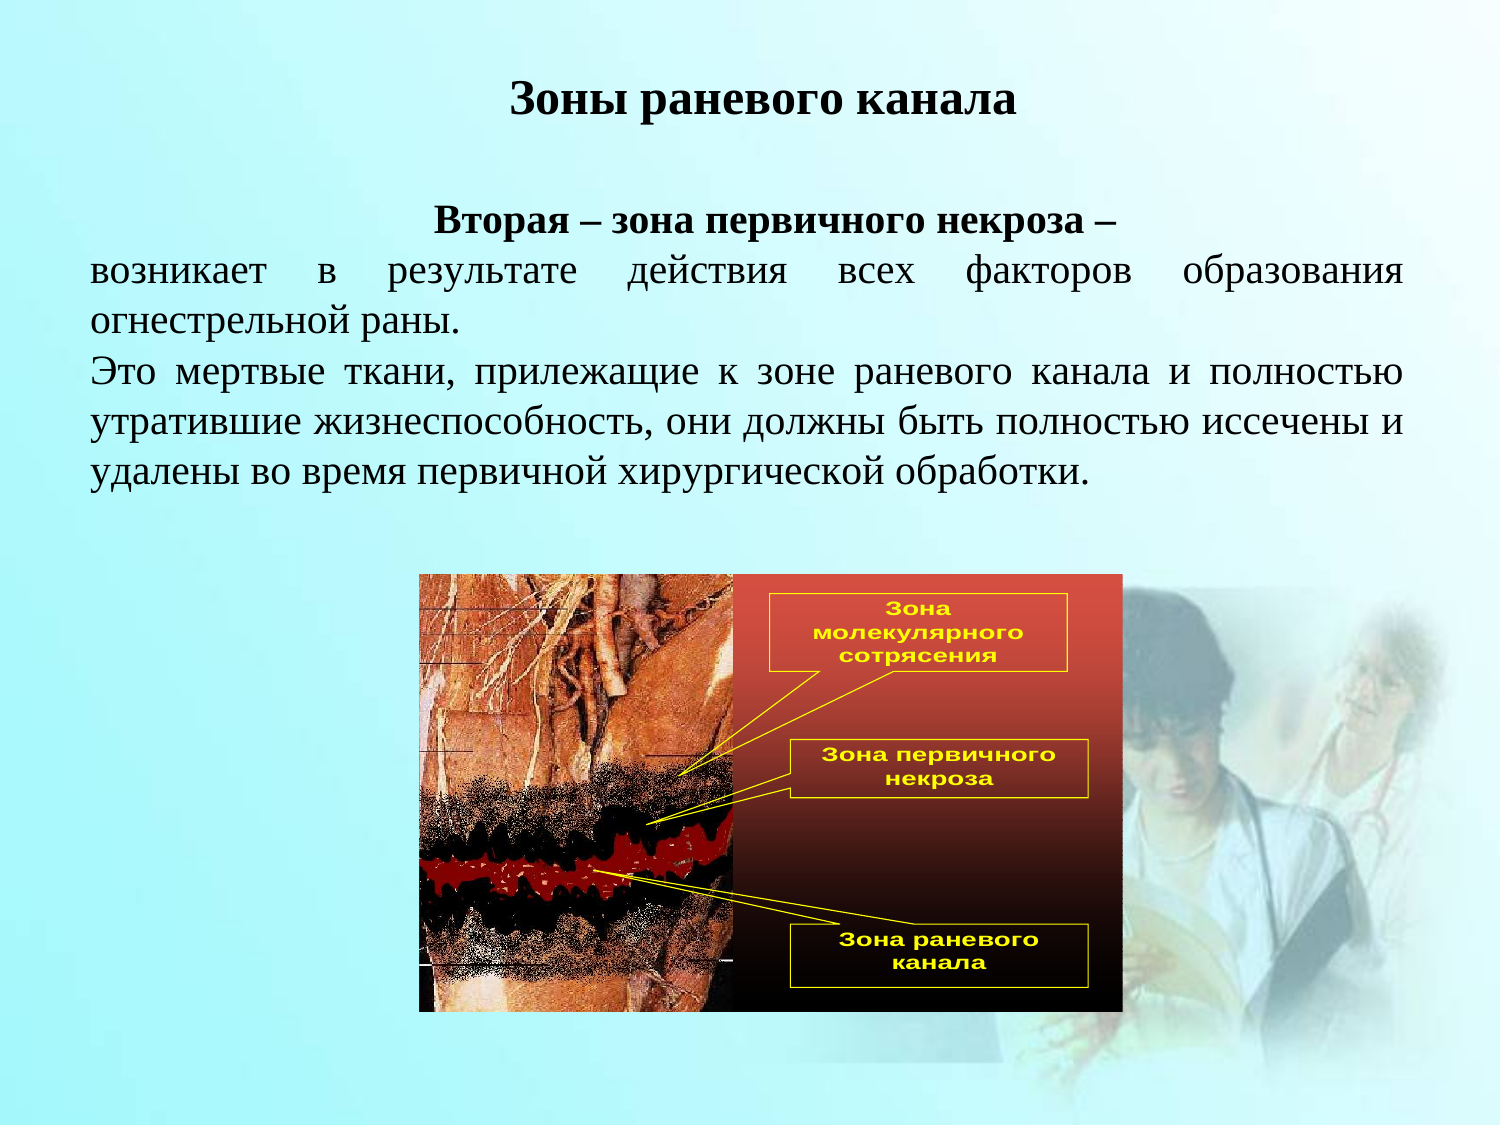

Зоны раневого канала
# Вторая – зона первичного некроза –
возникает в результате действия всех факторов образования огнестрельной раны.
Это мертвые ткани, прилежащие к зоне раневого канала и полностью утратившие жизнеспособность, они должны быть полностью иссечены и удалены во время первичной хирургической обработки.